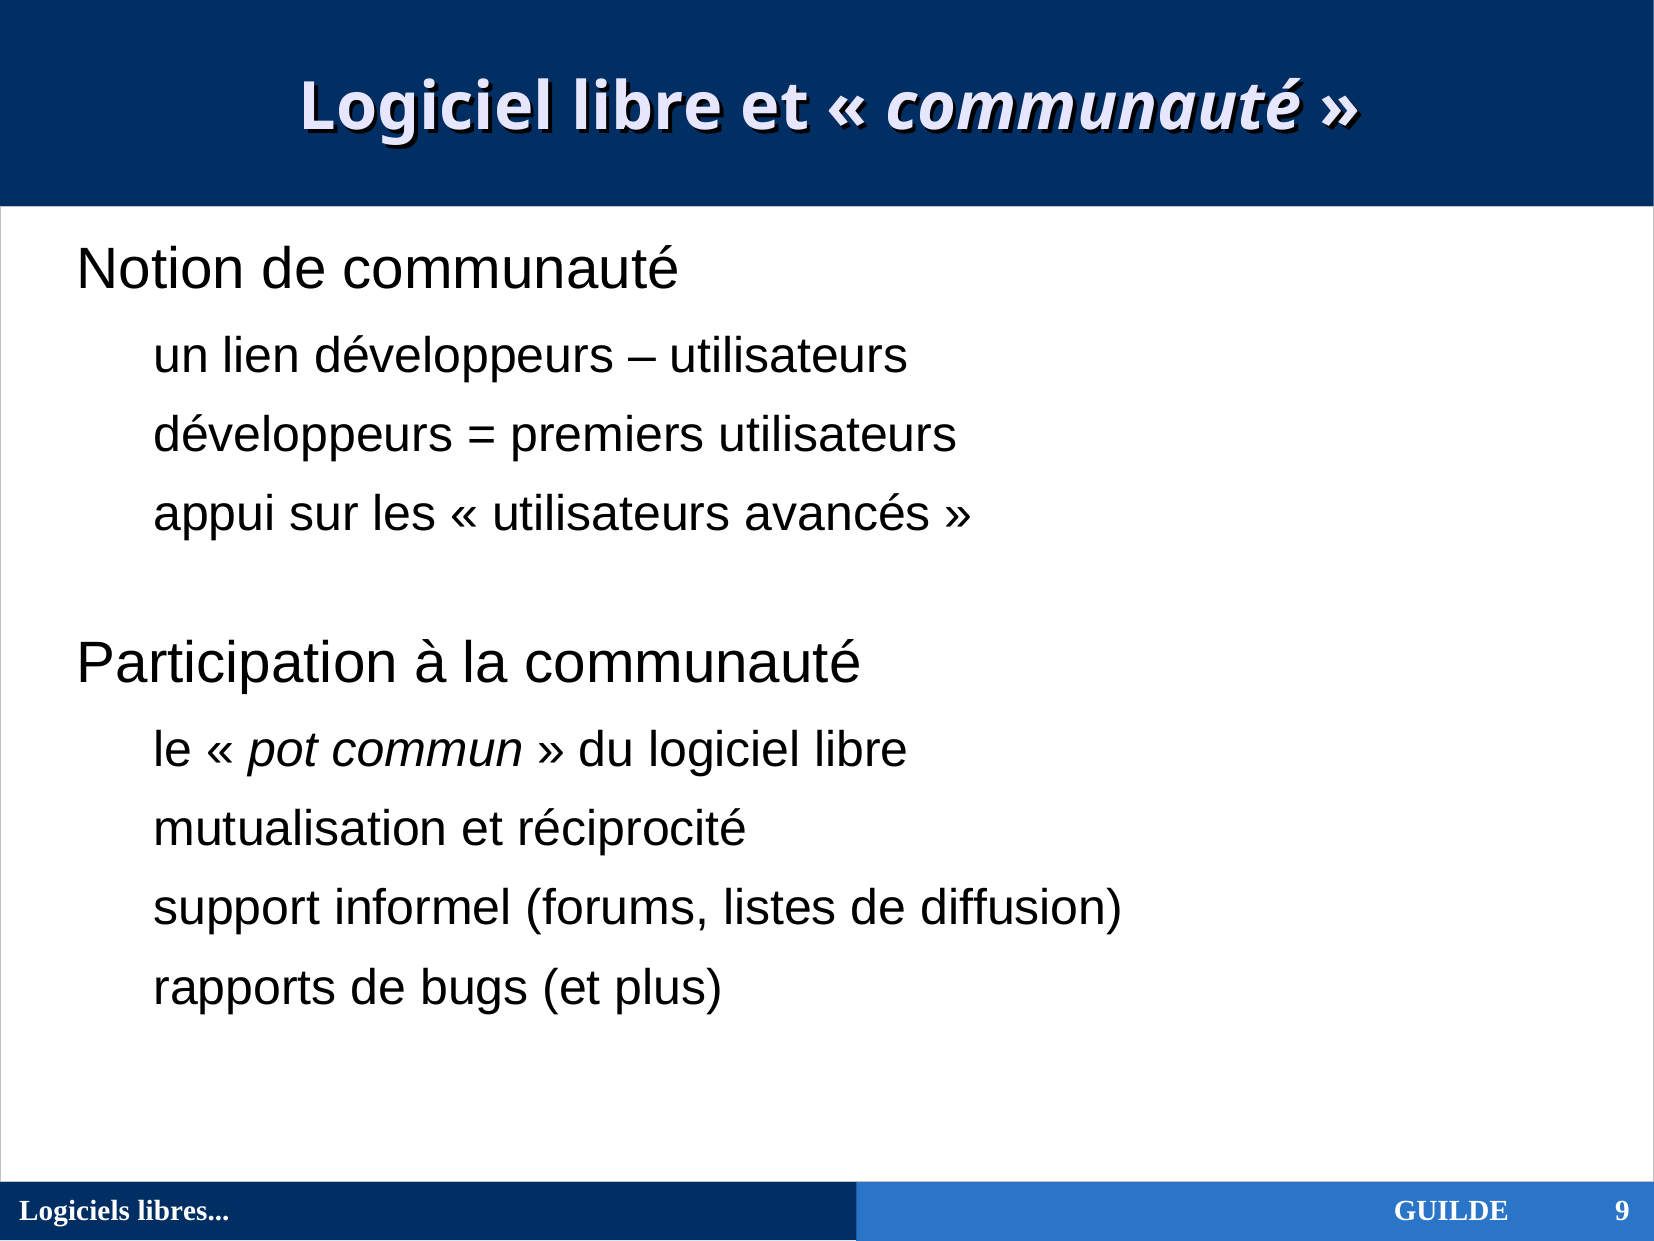

# Logiciel libre et « communauté »
Notion de communauté
un lien développeurs – utilisateurs
développeurs = premiers utilisateurs
appui sur les « utilisateurs avancés »
Participation à la communauté
le « pot commun » du logiciel libre
mutualisation et réciprocité
support informel (forums, listes de diffusion)
rapports de bugs (et plus)
9